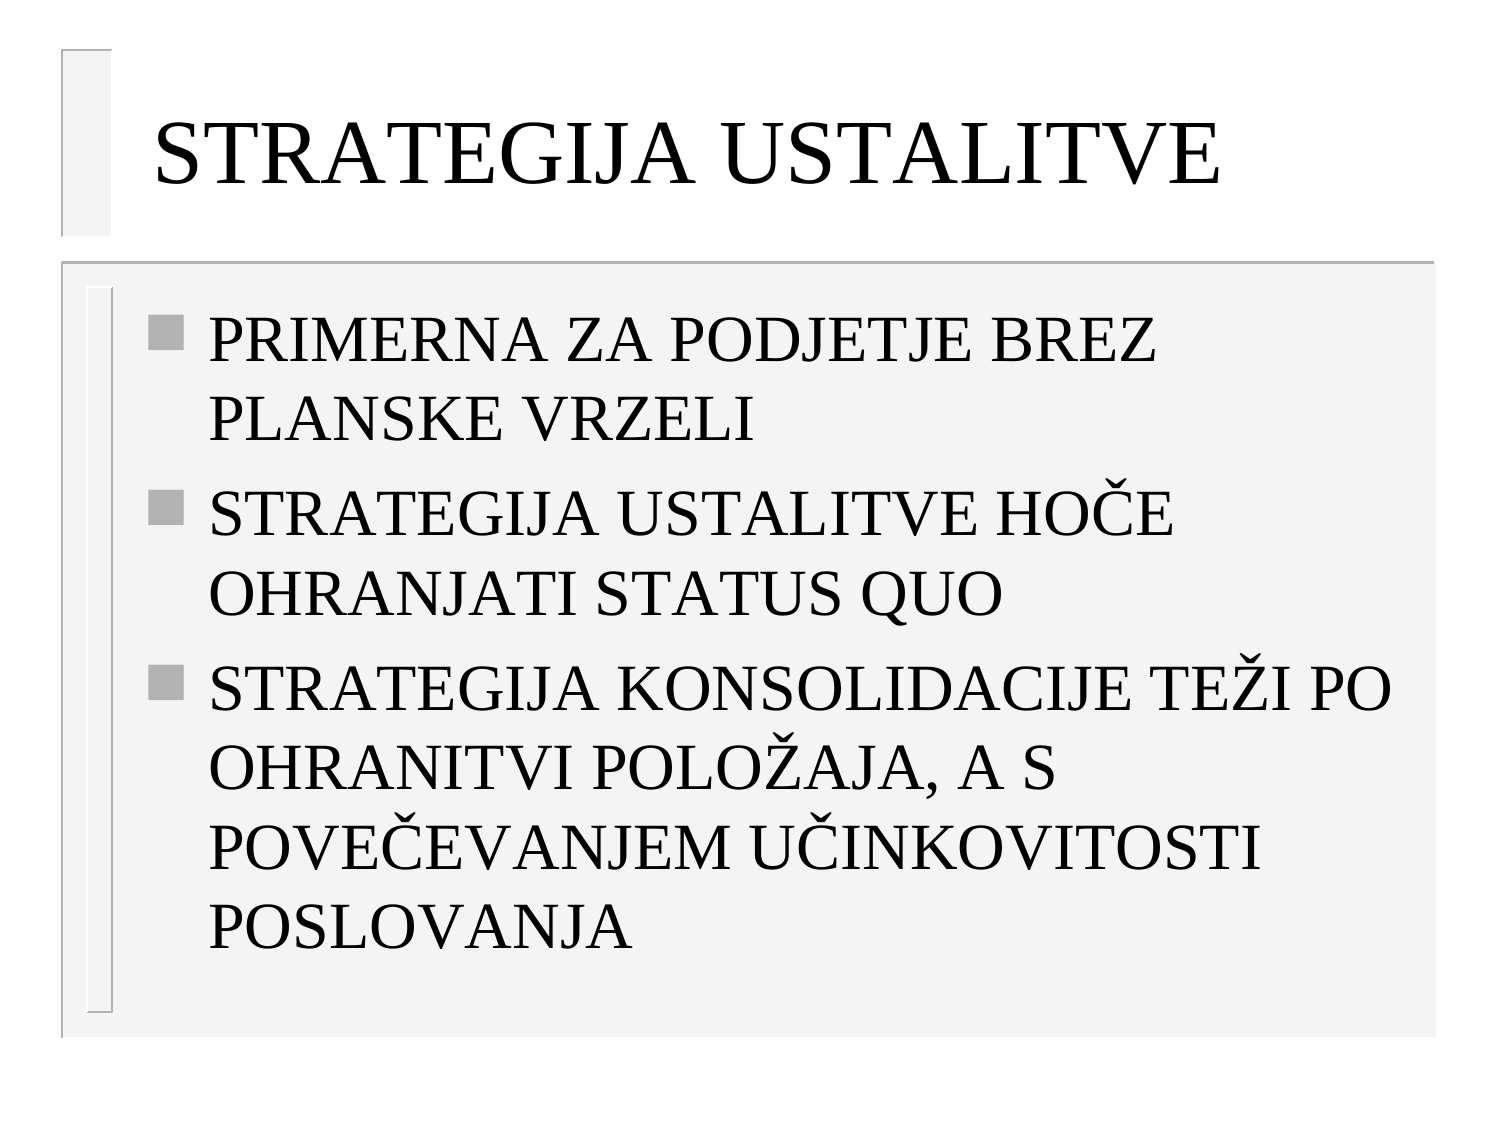

# STRATEGIJA USTALITVE
PRIMERNA ZA PODJETJE BREZ PLANSKE VRZELI
STRATEGIJA USTALITVE HOČE OHRANJATI STATUS QUO
STRATEGIJA KONSOLIDACIJE TEŽI PO OHRANITVI POLOŽAJA, A S POVEČEVANJEM UČINKOVITOSTI POSLOVANJA